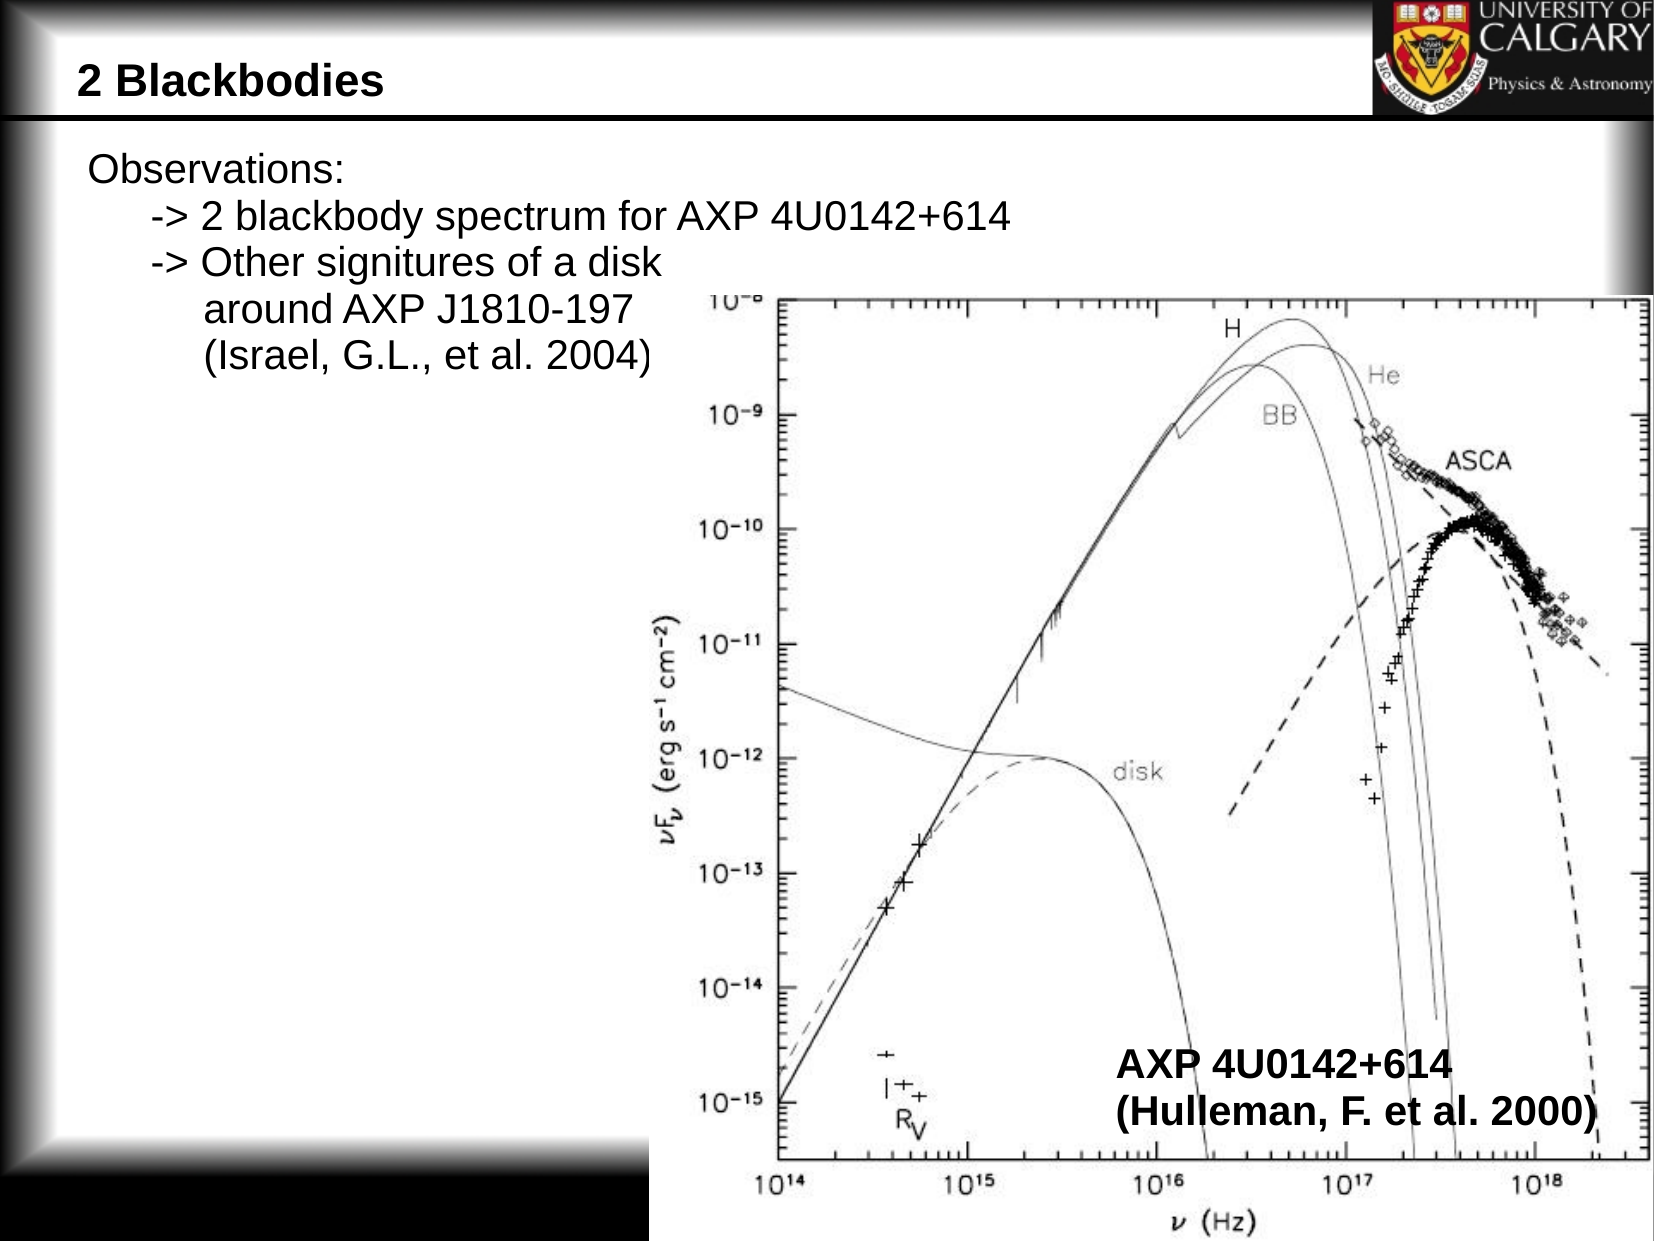

2 Blackbodies
 Observations:
	-> 2 blackbody spectrum for AXP 4U0142+614
	-> Other signitures of a disk
 around AXP J1810-197
 (Israel, G.L., et al. 2004)
AXP 4U0142+614
(Hulleman, F. et al. 2000)